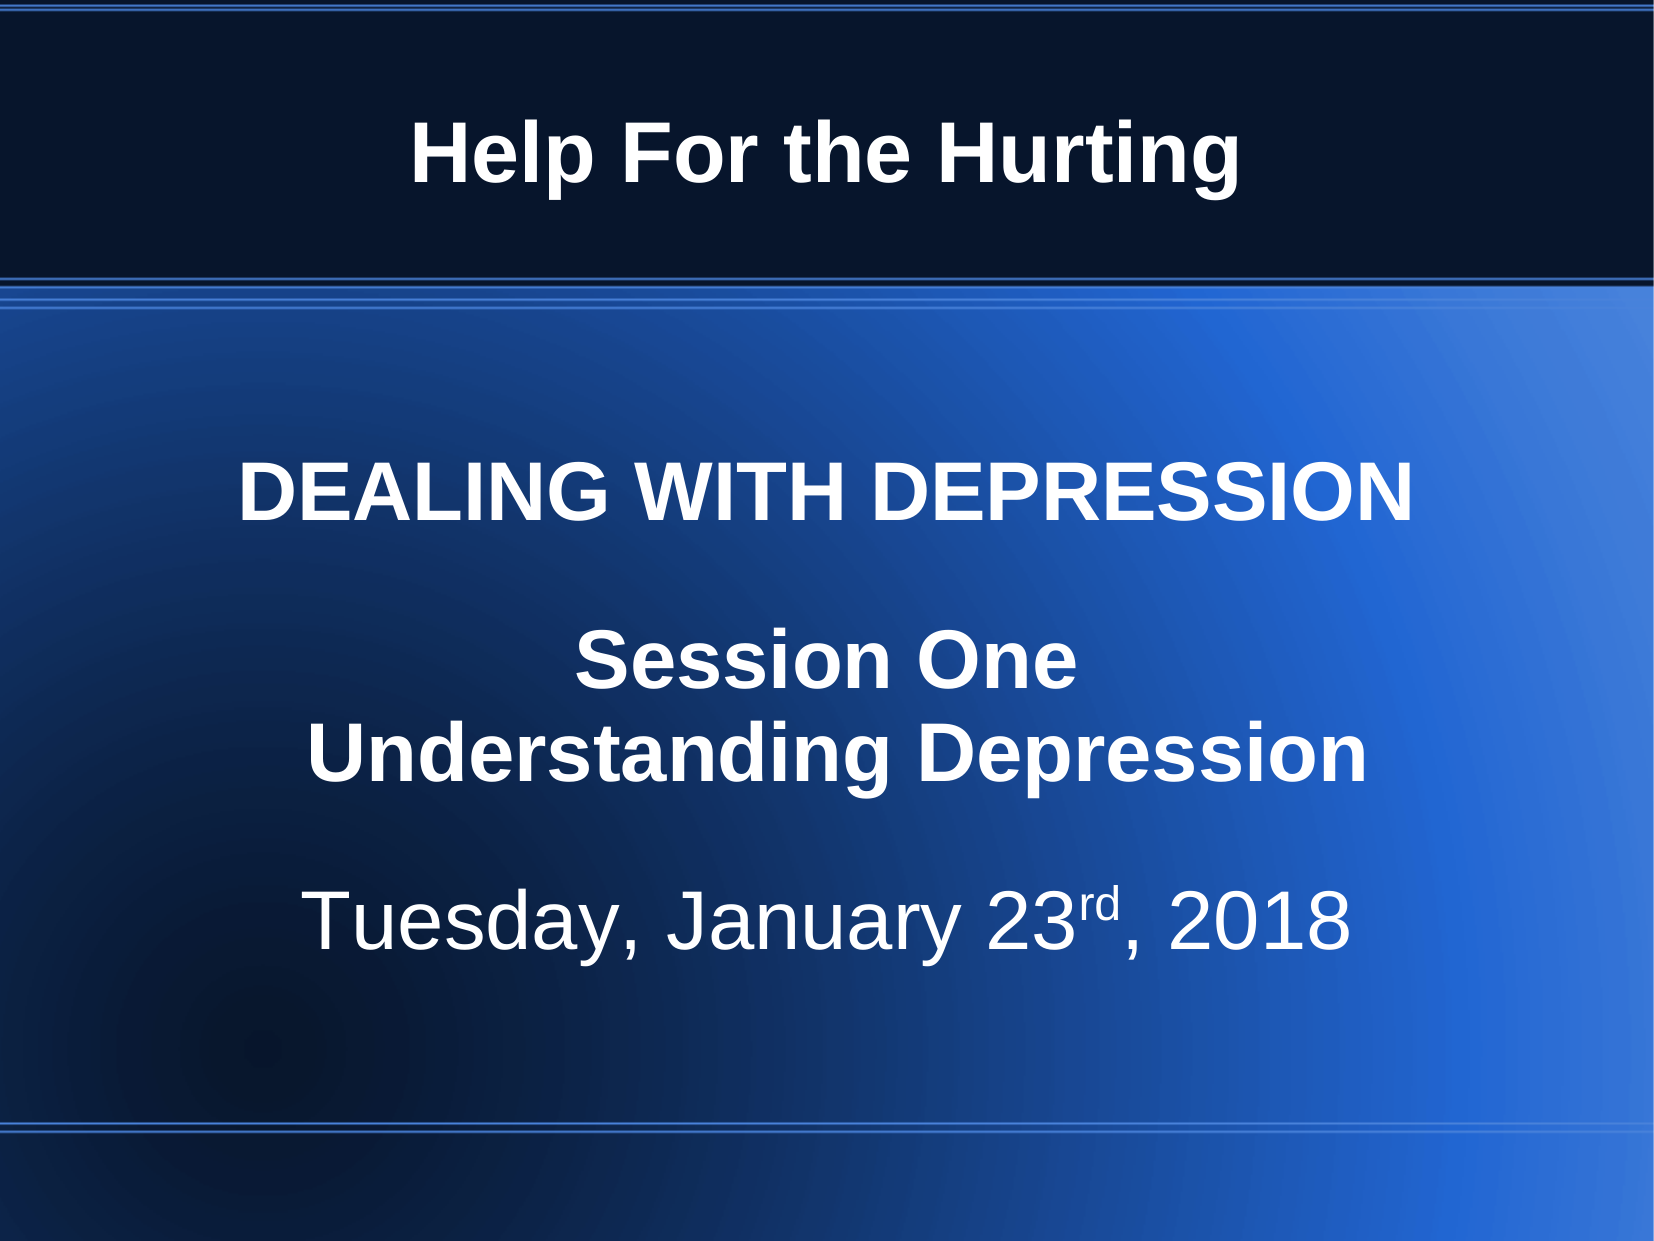

# Help For the Hurting
DEALING WITH DEPRESSION
Session One
 Understanding Depression
Tuesday, January 23rd, 2018